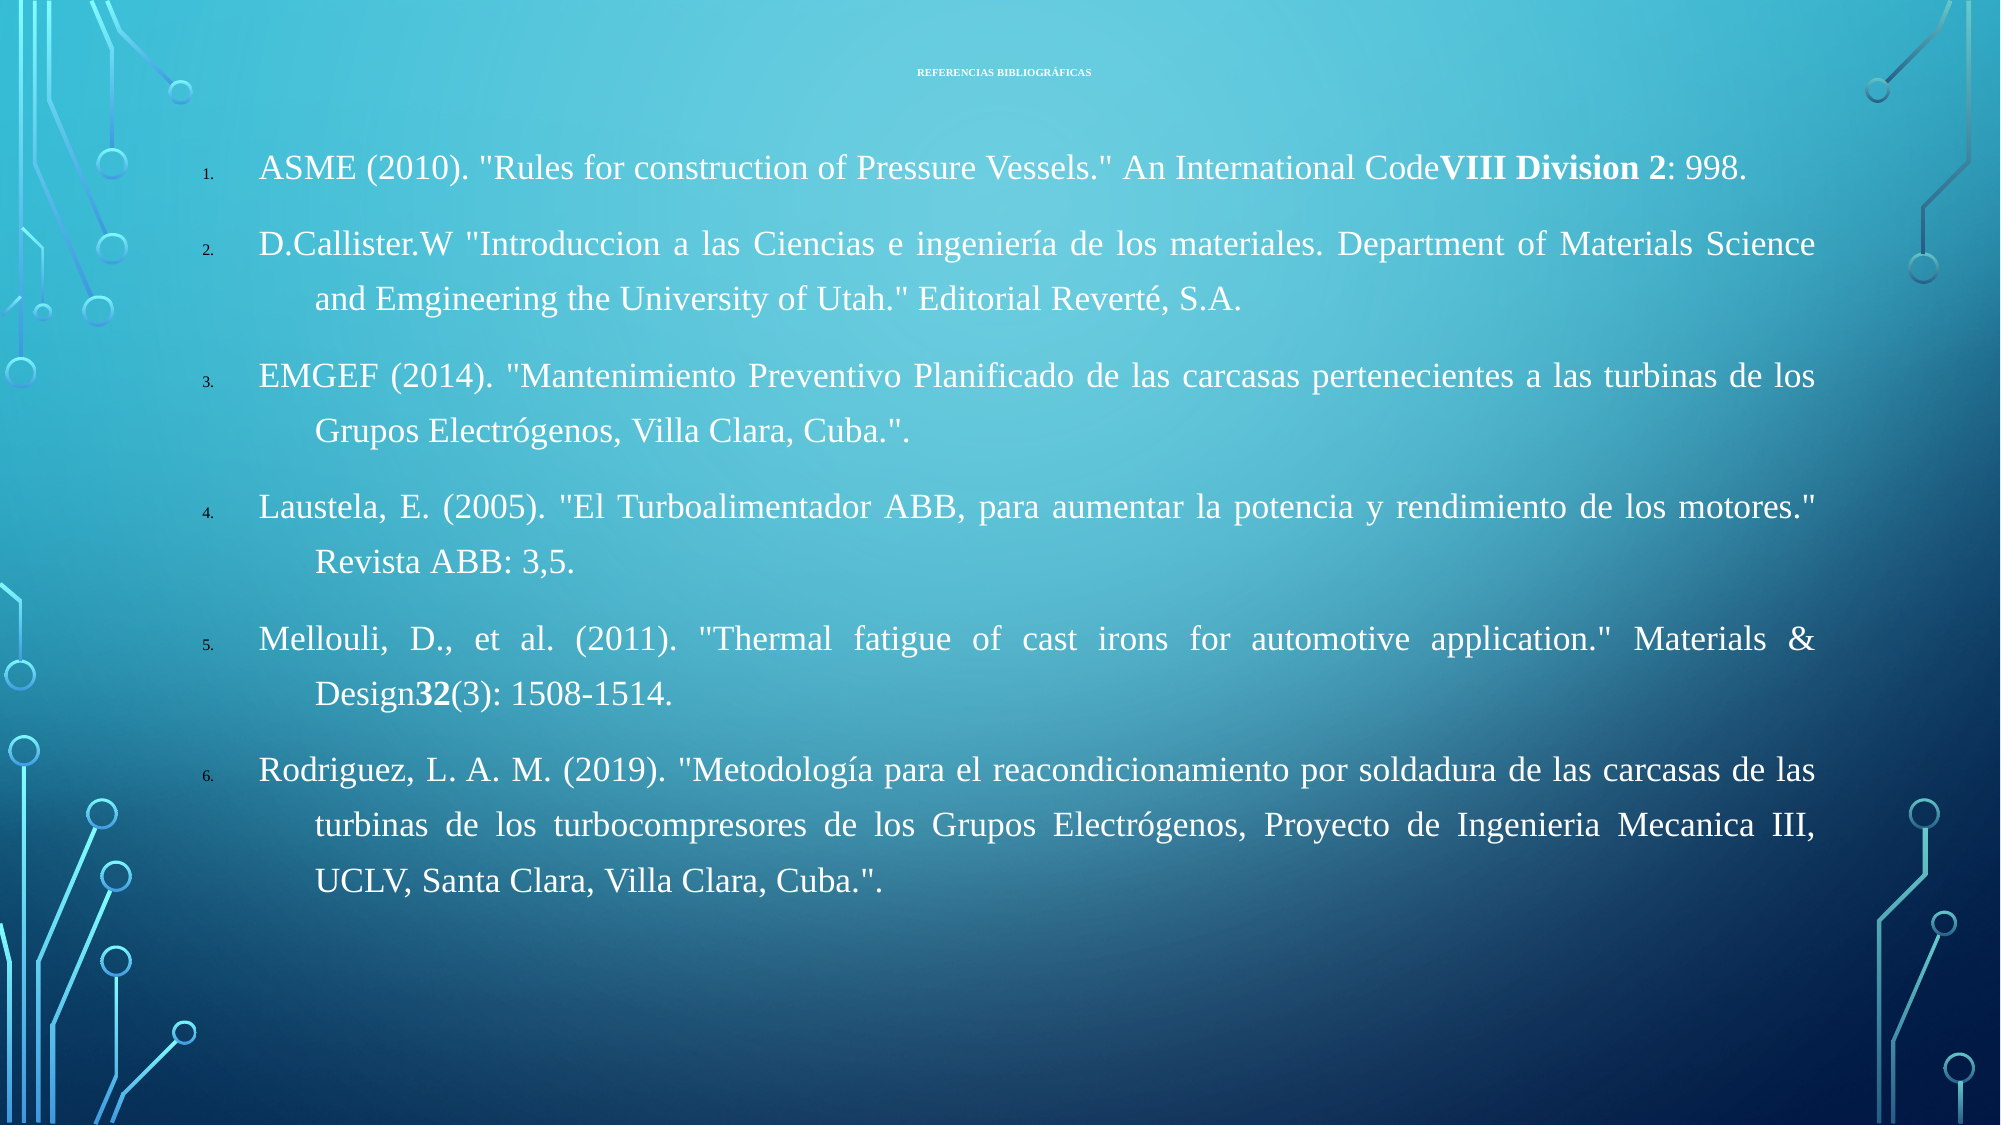

# Referencias bibliográficas
ASME (2010). "Rules for construction of Pressure Vessels." An International CodeVIII Division 2: 998.
D.Callister.W "Introduccion a las Ciencias e ingeniería de los materiales. Department of Materials Science and Emgineering the University of Utah." Editorial Reverté, S.A.
EMGEF (2014). "Mantenimiento Preventivo Planificado de las carcasas pertenecientes a las turbinas de los Grupos Electrógenos, Villa Clara, Cuba.".
Laustela, E. (2005). "El Turboalimentador ABB, para aumentar la potencia y rendimiento de los motores." Revista ABB: 3,5.
Mellouli, D., et al. (2011). "Thermal fatigue of cast irons for automotive application." Materials & Design32(3): 1508-1514.
Rodriguez, L. A. M. (2019). "Metodología para el reacondicionamiento por soldadura de las carcasas de las turbinas de los turbocompresores de los Grupos Electrógenos, Proyecto de Ingenieria Mecanica III, UCLV, Santa Clara, Villa Clara, Cuba.".